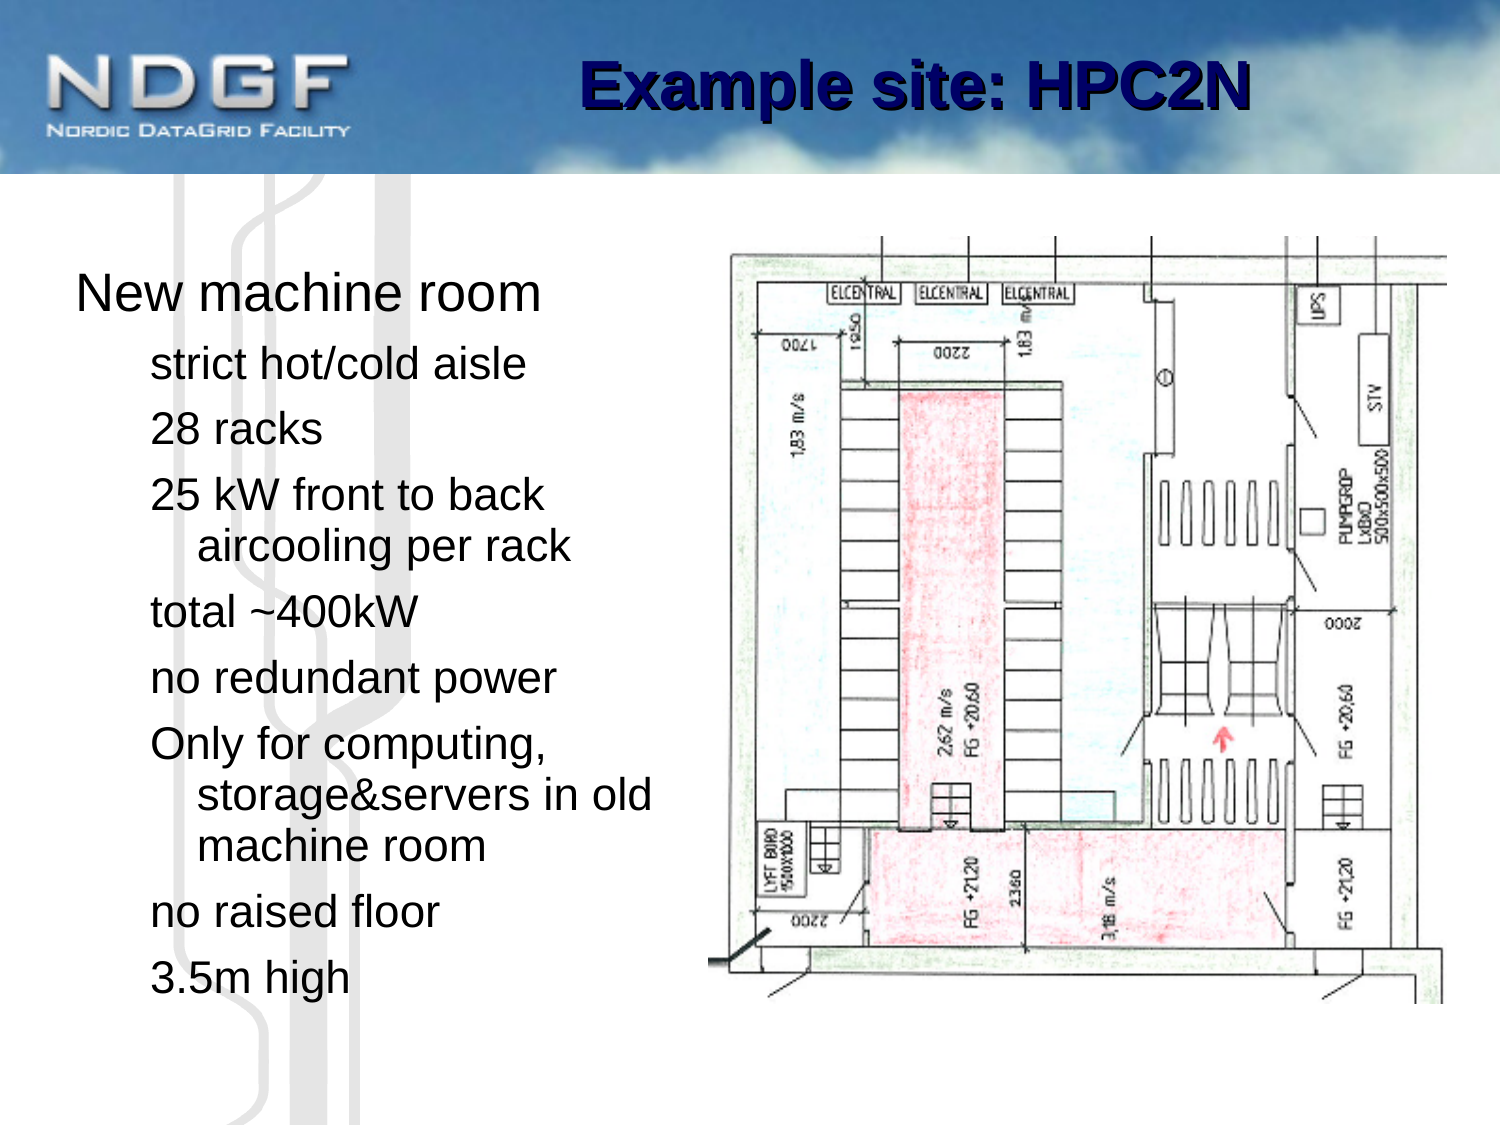

# Example site: HPC2N
New machine room
strict hot/cold aisle
28 racks
25 kW front to back aircooling per rack
total ~400kW
no redundant power
Only for computing, storage&servers in old machine room
no raised floor
3.5m high